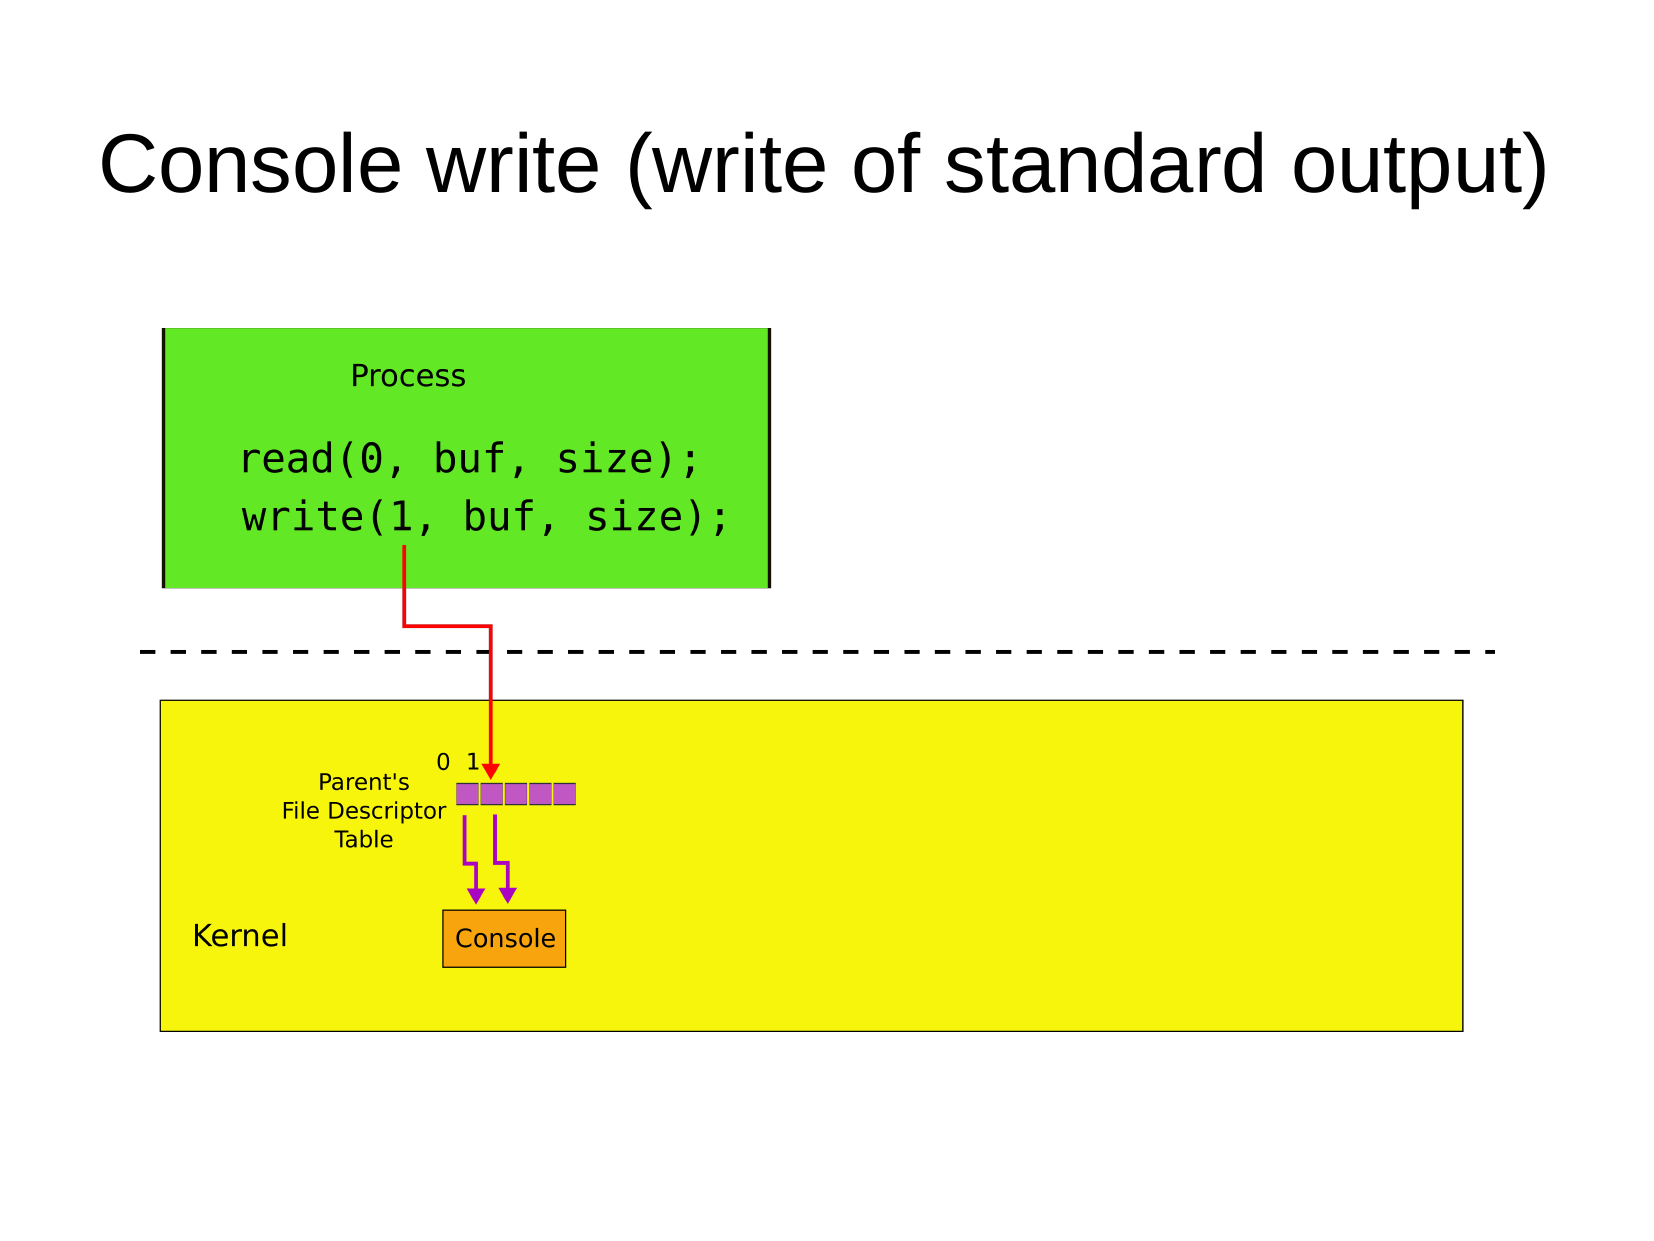

# Console write (write of standard output)